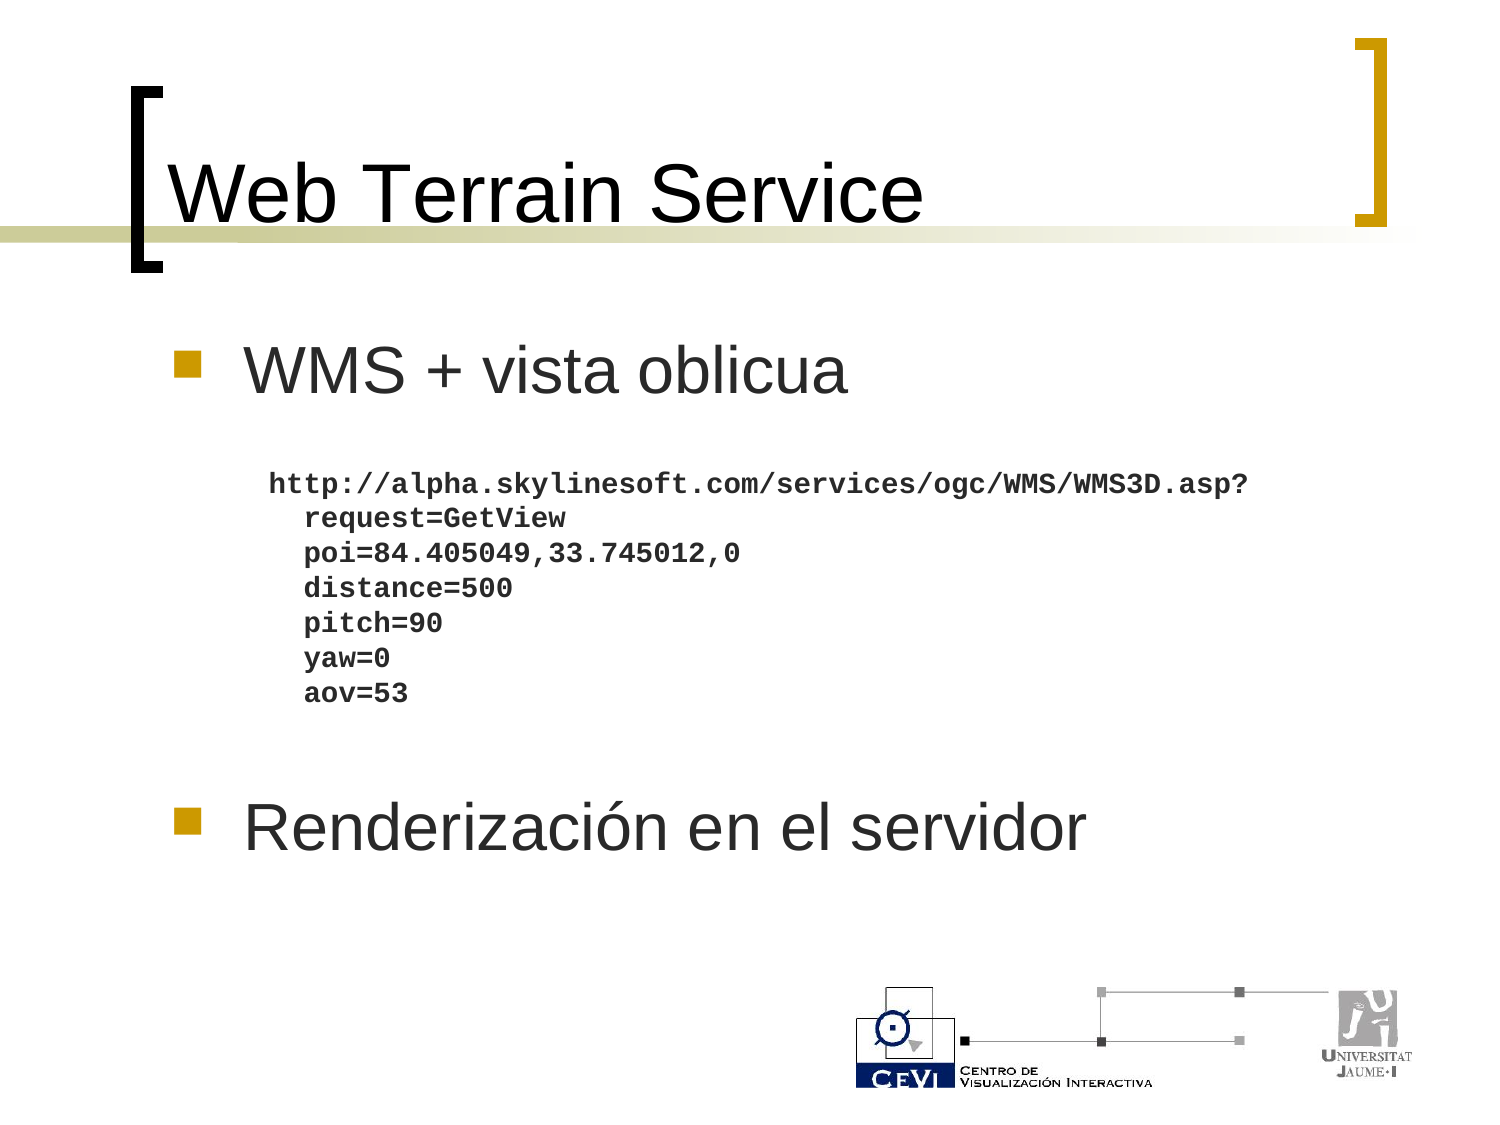

# Web Terrain Service
WMS + vista oblicua
Renderización en el servidor
http://alpha.skylinesoft.com/services/ogc/WMS/WMS3D.asp?
 request=GetView
 poi=84.405049,33.745012,0
 distance=500
 pitch=90
 yaw=0
 aov=53
6